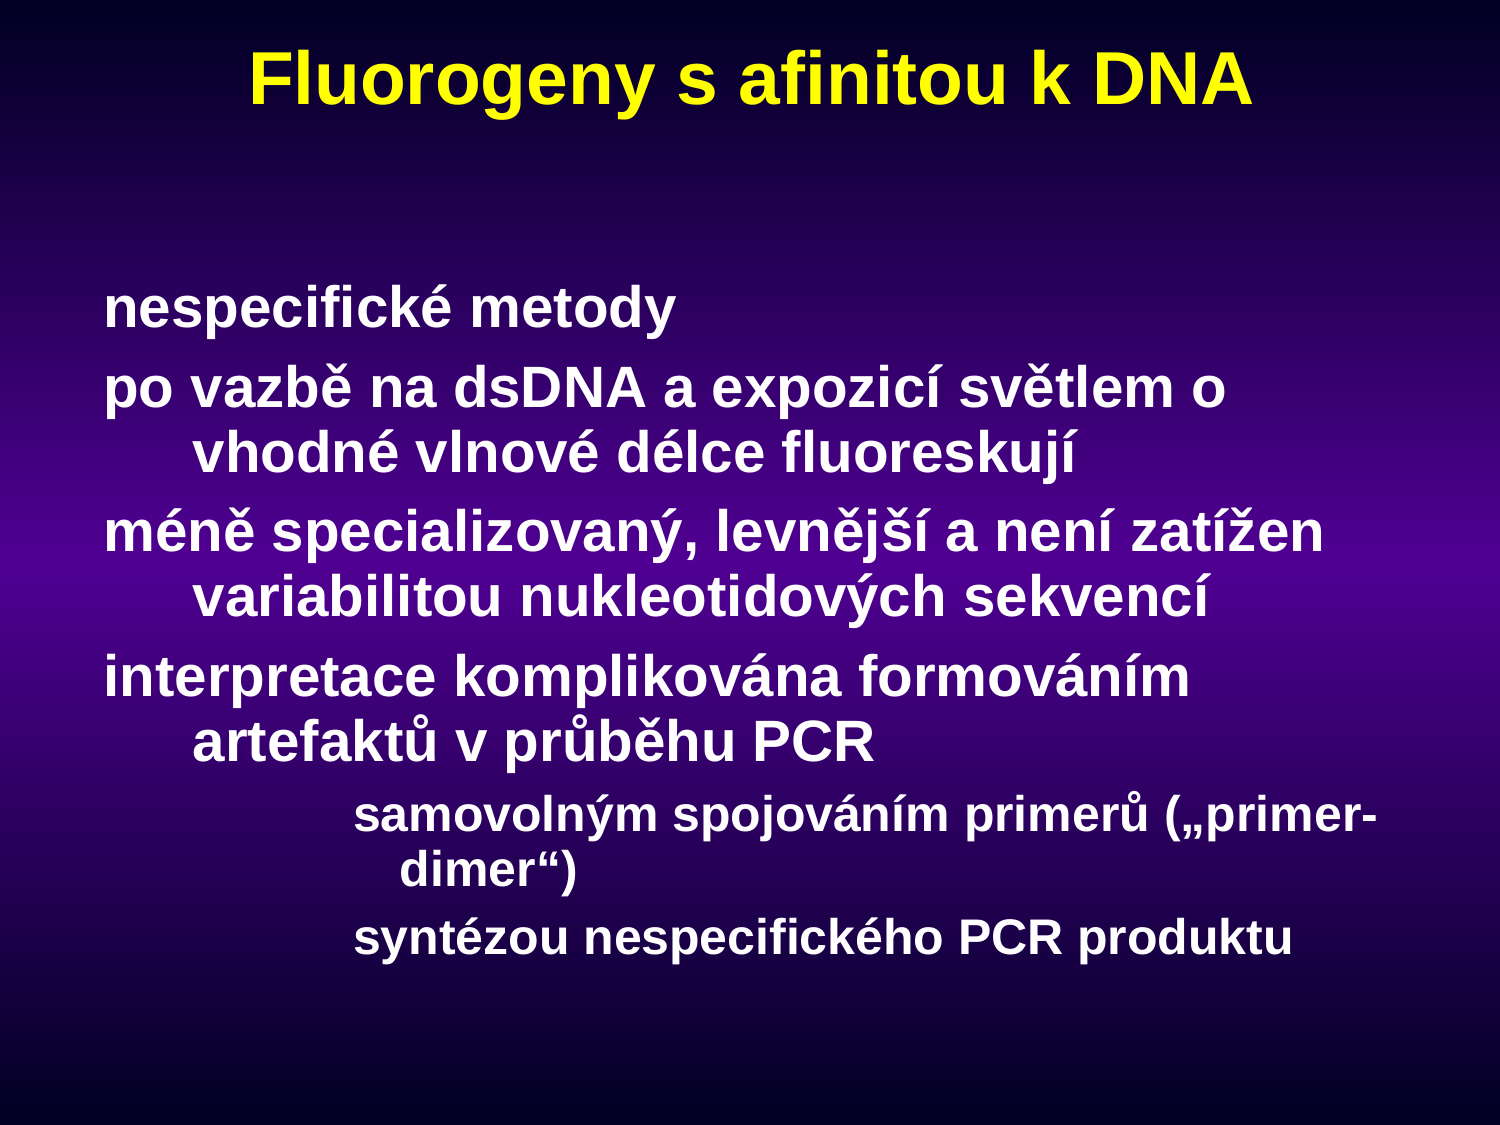

# Fluorogeny s afinitou k DNA
nespecifické metody
po vazbě na dsDNA a expozicí světlem o vhodné vlnové délce fluoreskují
méně specializovaný, levnější a není zatížen variabilitou nukleotidových sekvencí
interpretace komplikována formováním artefaktů v průběhu PCR
samovolným spojováním primerů („primer-dimer“)
syntézou nespecifického PCR produktu